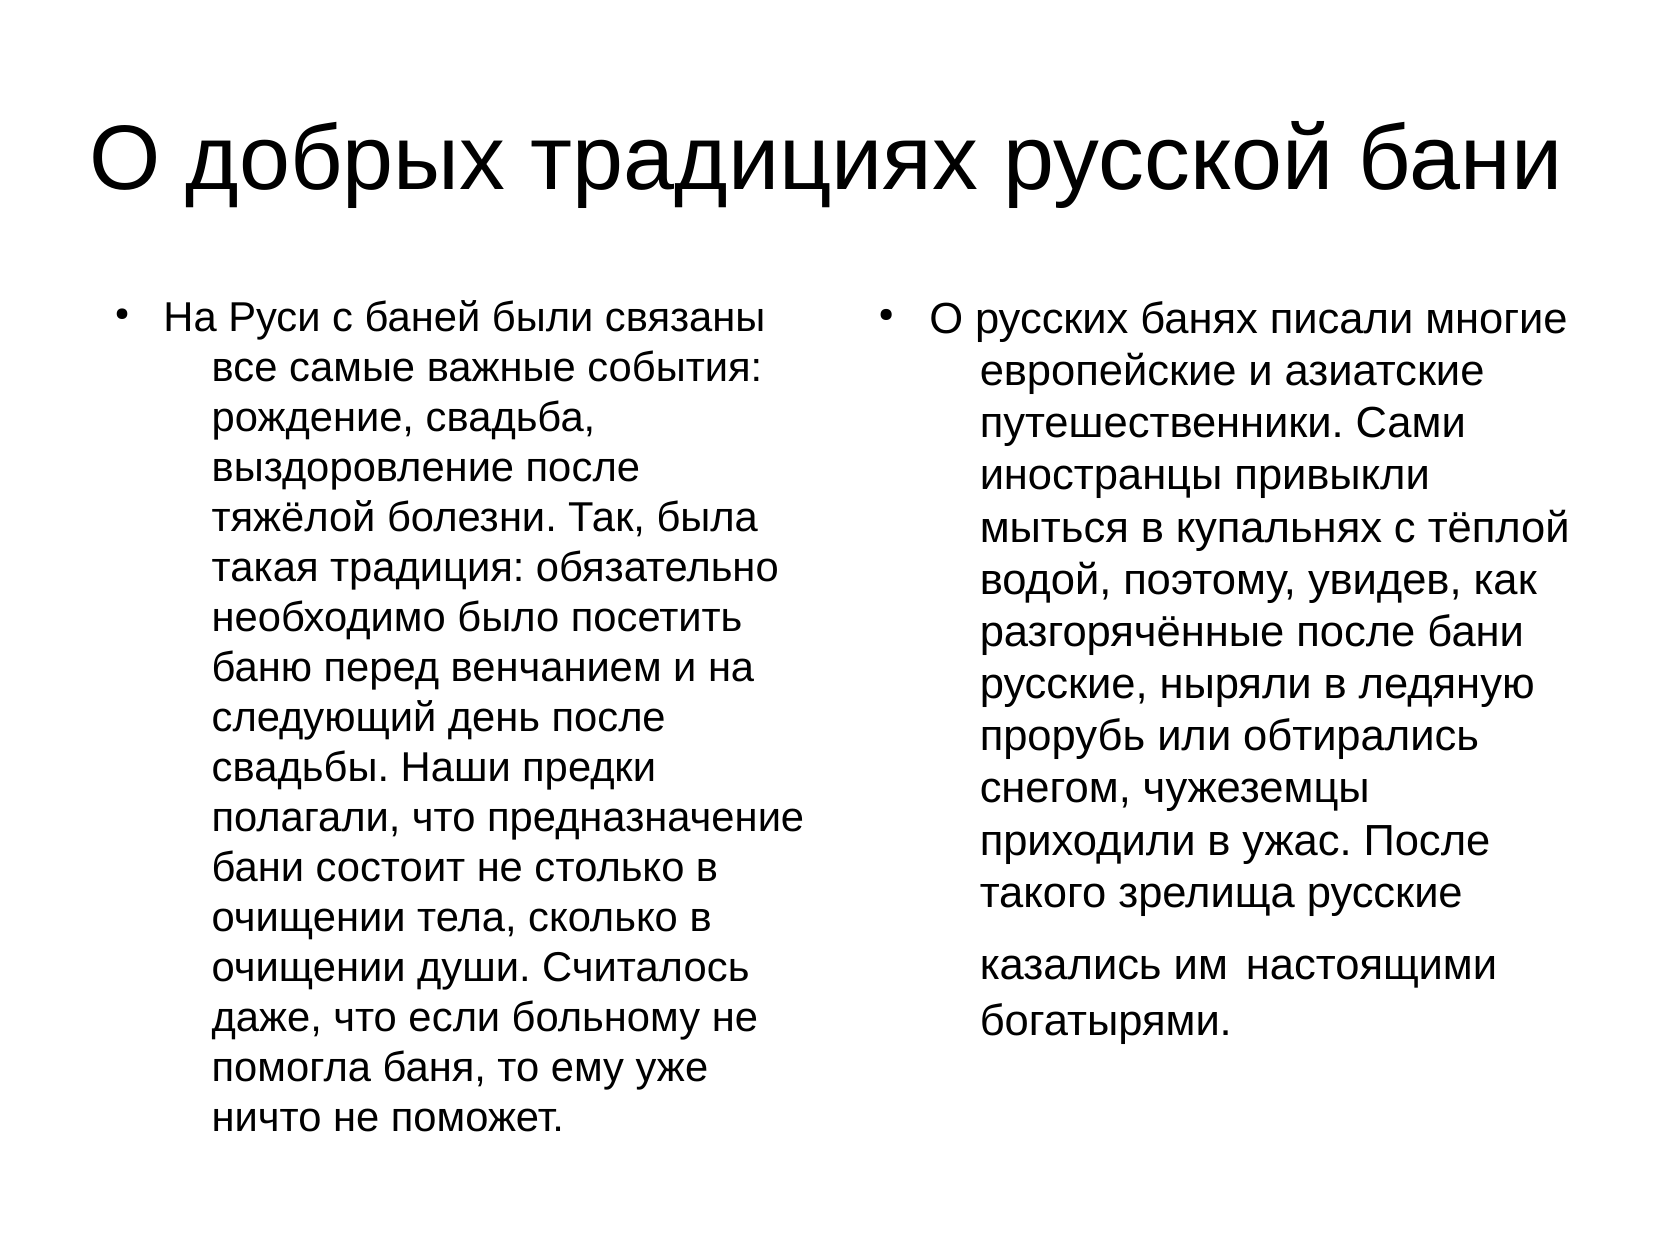

# О добрых традициях русской бани
На Руси с баней были связаны все самые важные события: рождение, свадьба, выздоровление после тяжёлой болезни. Так, была такая традиция: обязательно необходимо было посетить баню перед венчанием и на следующий день после свадьбы. Наши предки полагали, что предназначение бани состоит не столько в очищении тела, сколько в очищении души. Считалось даже, что если больному не помогла баня, то ему уже ничто не поможет.
О русских банях писали многие европейские и азиатские путешественники. Сами иностранцы привыкли мыться в купальнях с тёплой водой, поэтому, увидев, как разгорячённые после бани русские, ныряли в ледяную прорубь или обтирались снегом, чужеземцы приходили в ужас. После такого зрелища русские казались им настоящими богатырями.